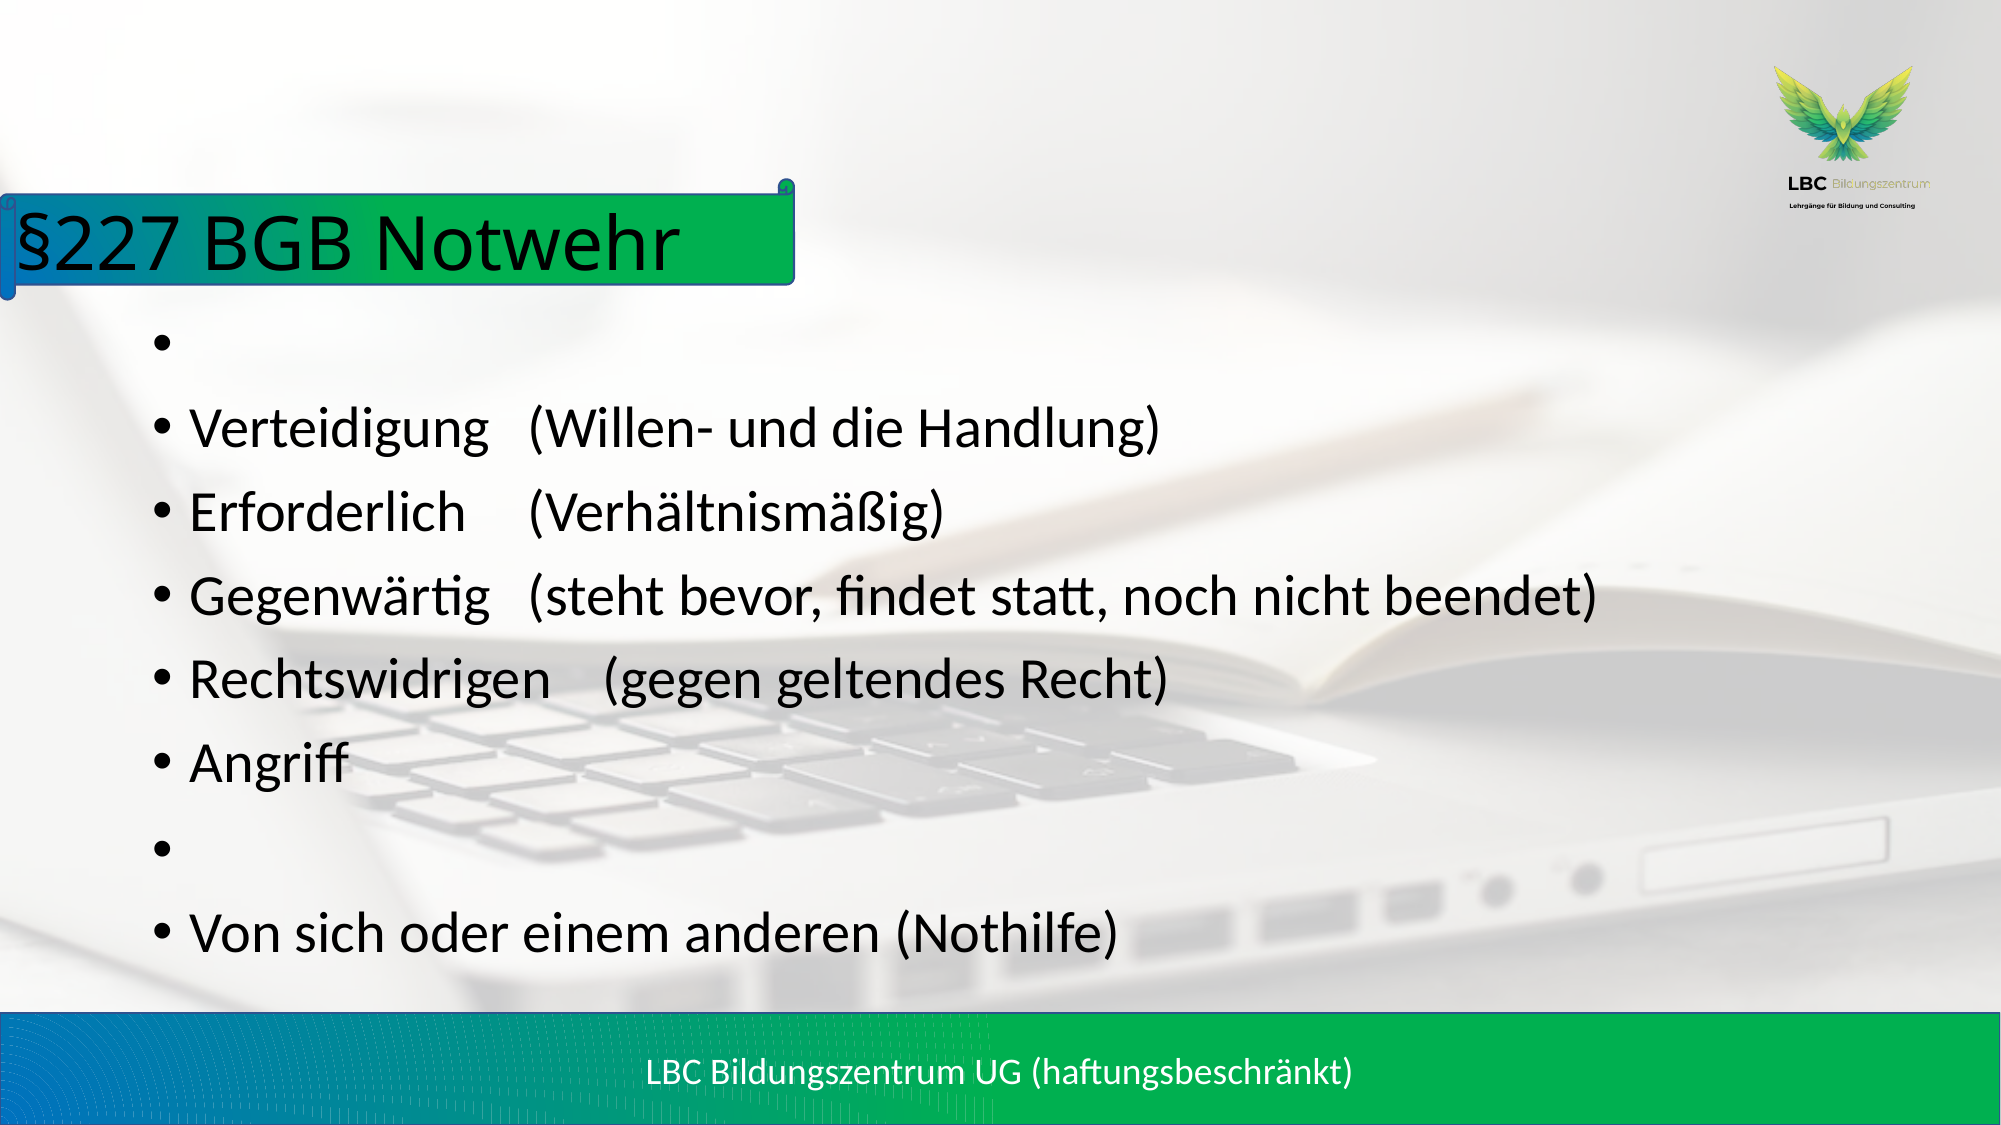

# §227 BGB Notwehr
Verteidigung	(Willen- und die Handlung)
Erforderlich	(Verhältnismäßig)
Gegenwärtig	(steht bevor, findet statt, noch nicht beendet)
Rechtswidrigen	(gegen geltendes Recht)
Angriff
Von sich oder einem anderen (Nothilfe)